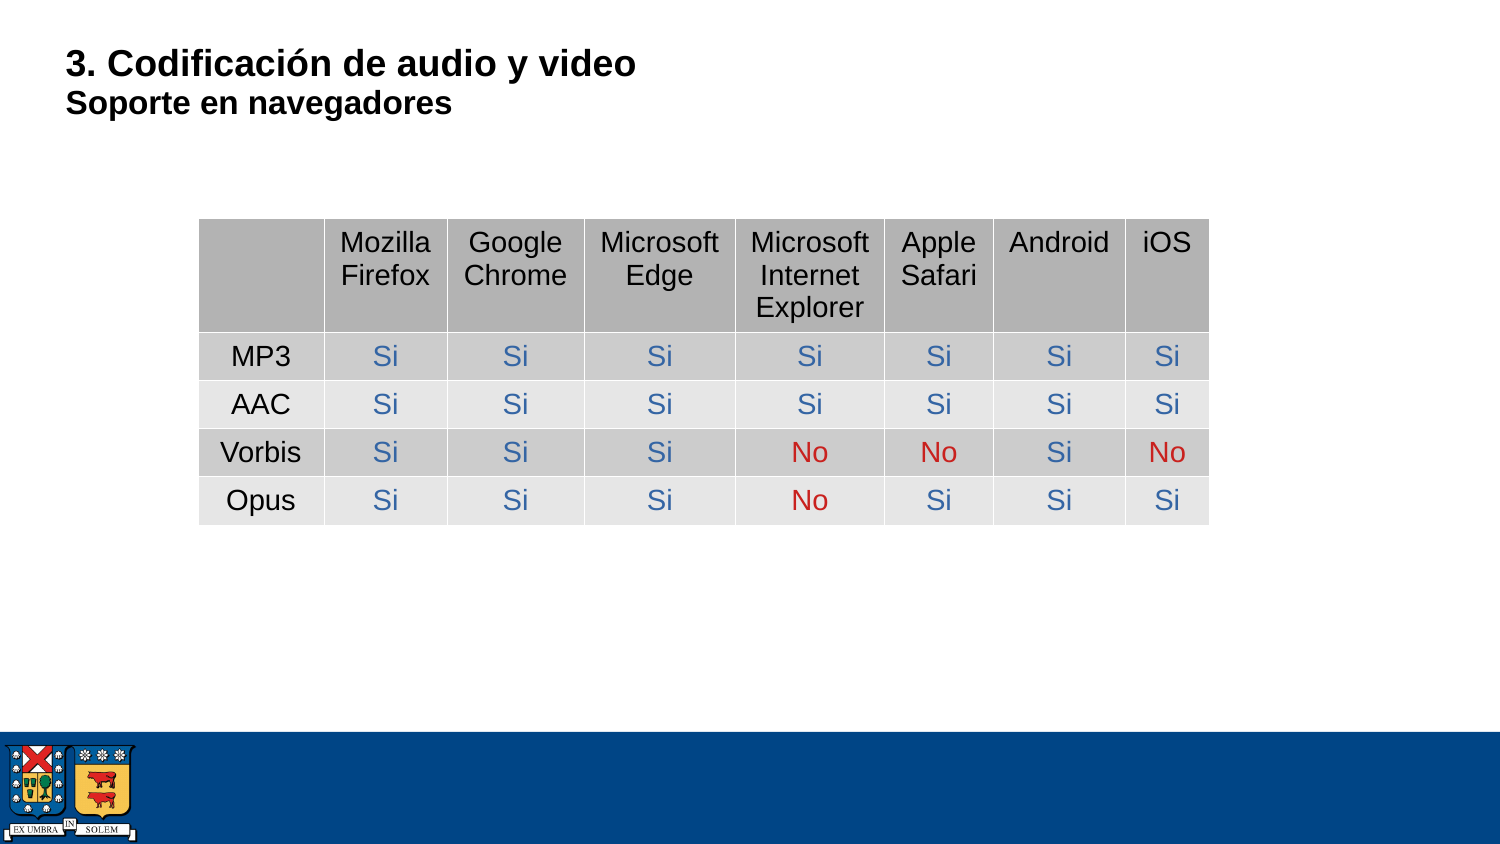

3. Codificación de audio y video
Soporte en navegadores
| | Mozilla Firefox | Google Chrome | Microsoft Edge | Microsoft Internet Explorer | Apple Safari | Android | iOS |
| --- | --- | --- | --- | --- | --- | --- | --- |
| MP3 | Si | Si | Si | Si | Si | Si | Si |
| AAC | Si | Si | Si | Si | Si | Si | Si |
| Vorbis | Si | Si | Si | No | No | Si | No |
| Opus | Si | Si | Si | No | Si | Si | Si |